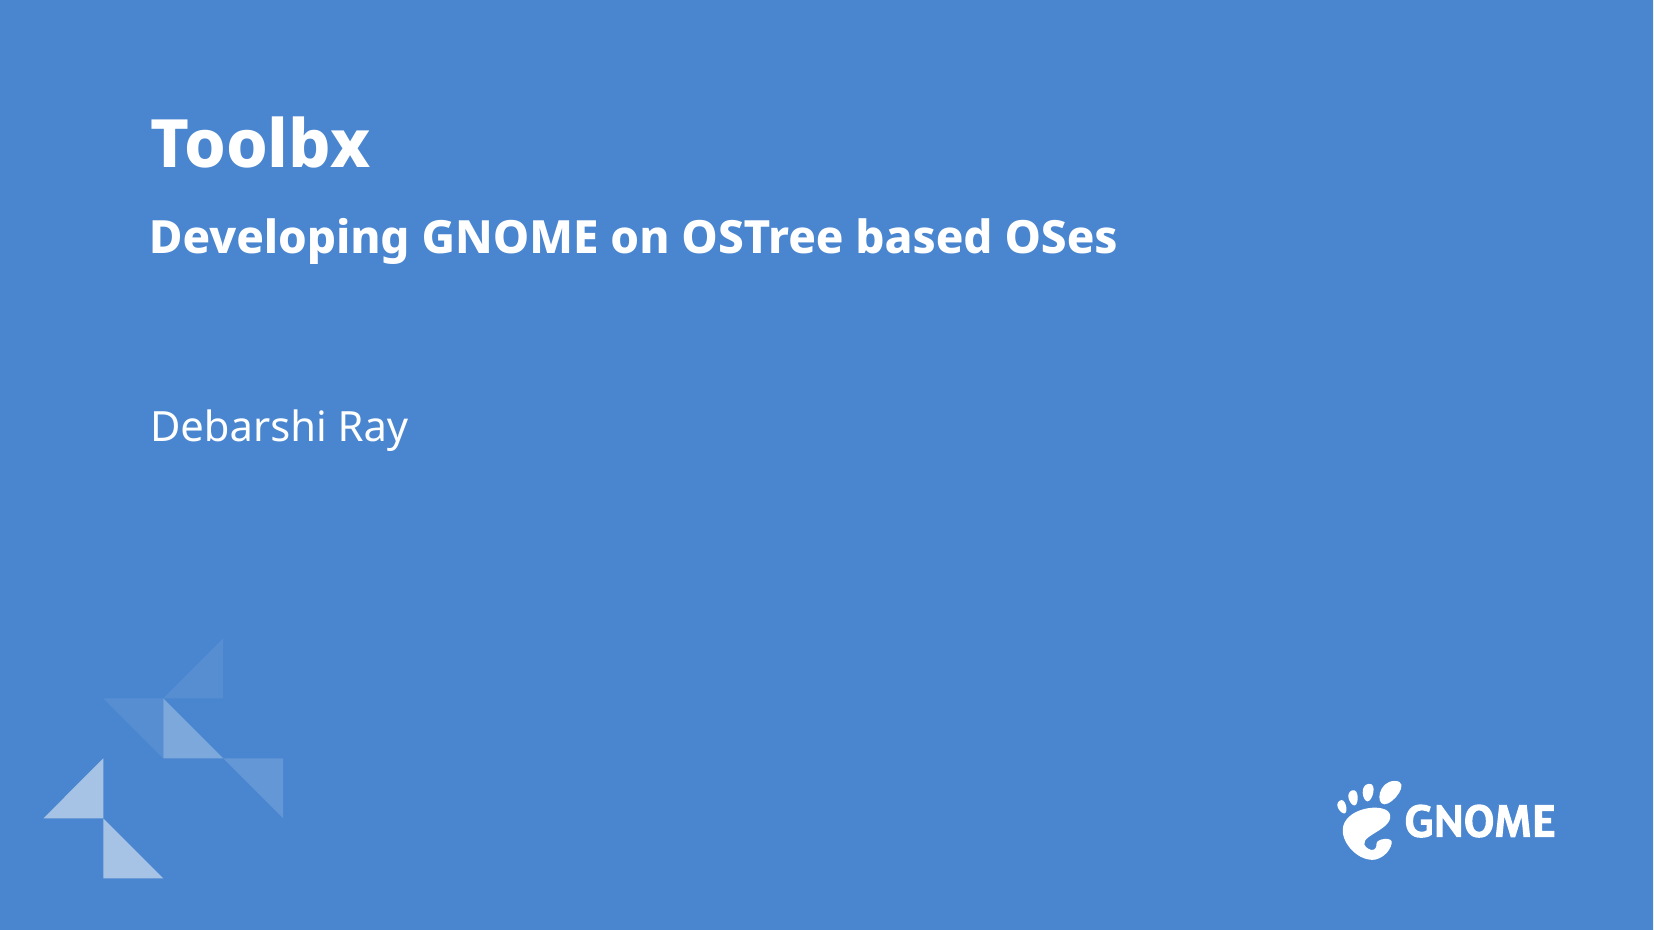

# Toolbx
Developing GNOME on OSTree based OSes
Debarshi Ray